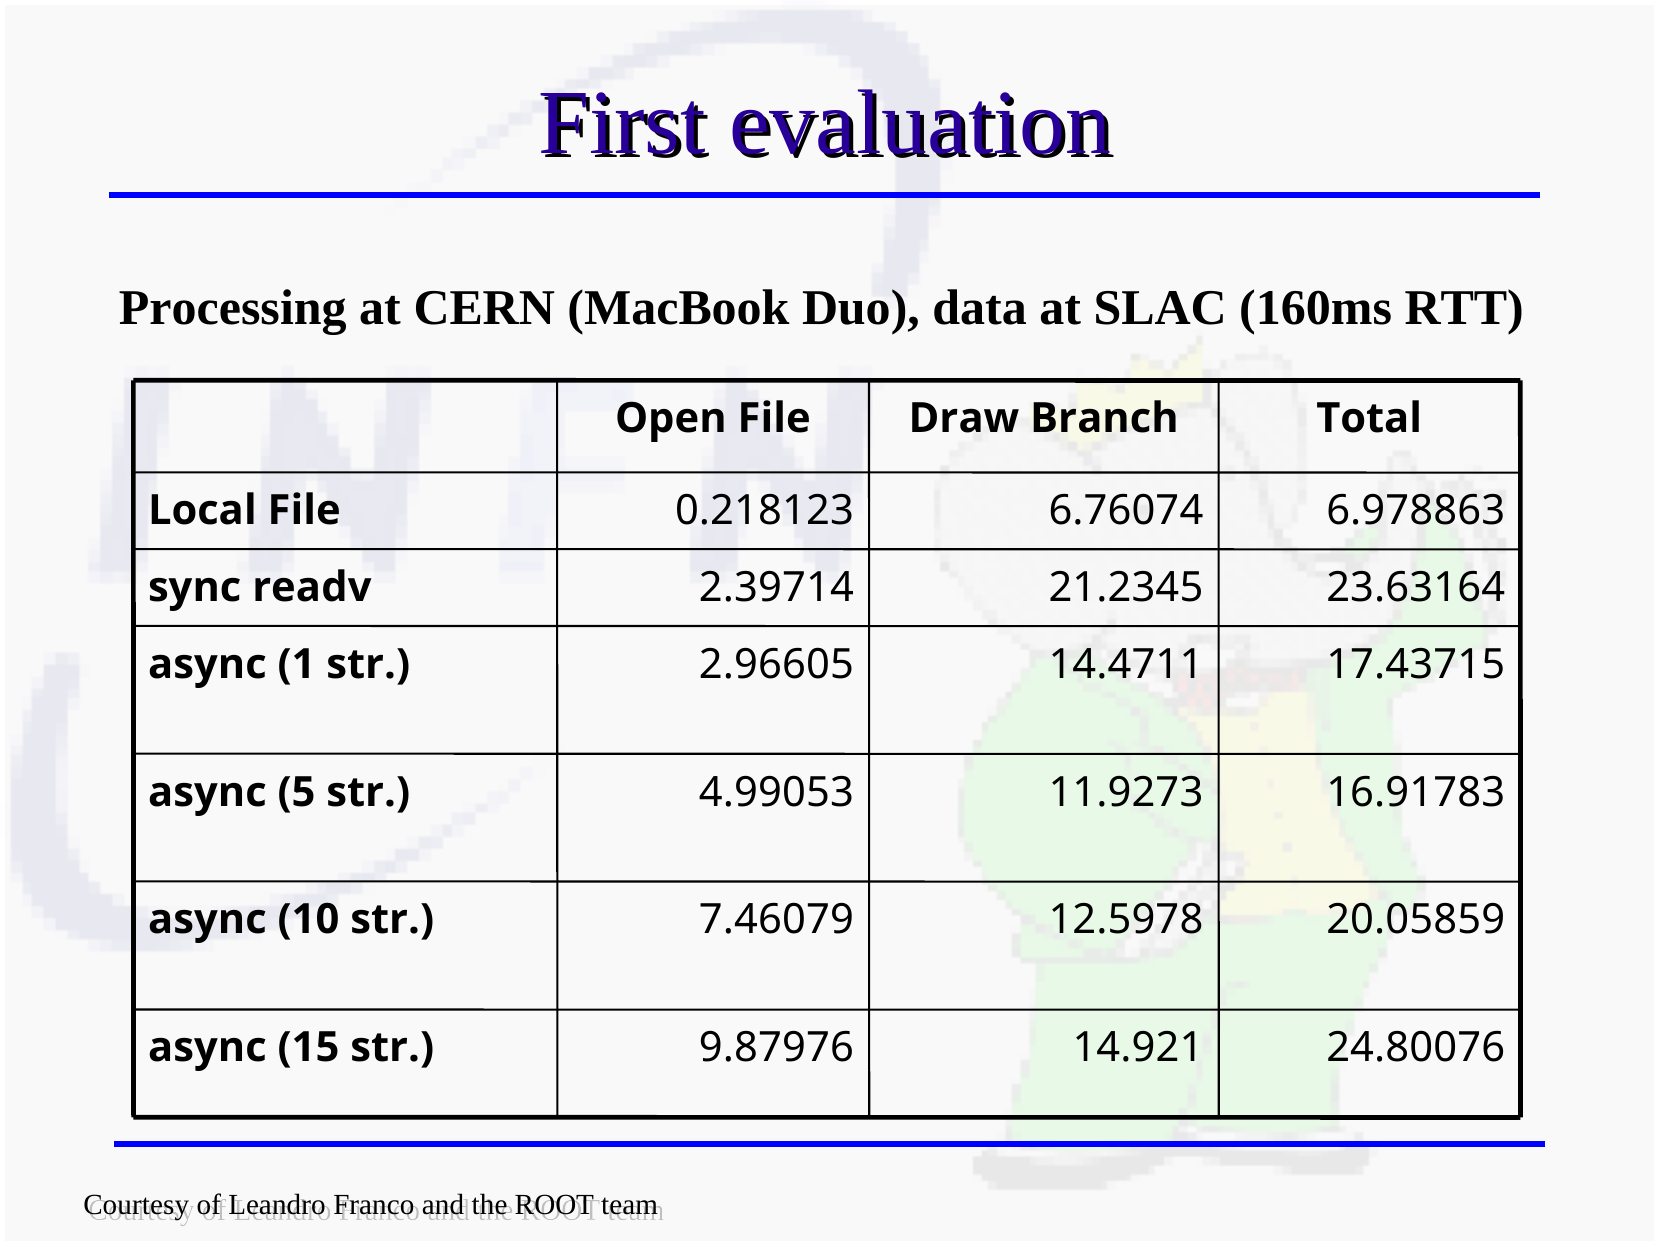

# First evaluation
Processing at CERN (MacBook Duo), data at SLAC (160ms RTT)
Open File
Draw Branch
Total
Local File
0.218123
6.76074
6.978863
sync readv
2.39714
21.2345
23.63164
async (1 str.)‏
2.96605
14.4711
17.43715
async (5 str.)‏
4.99053
11.9273
16.91783
async (10 str.)‏
7.46079
12.5978
20.05859
async (15 str.)‏
9.87976
14.921
24.80076
Courtesy of Leandro Franco and the ROOT team